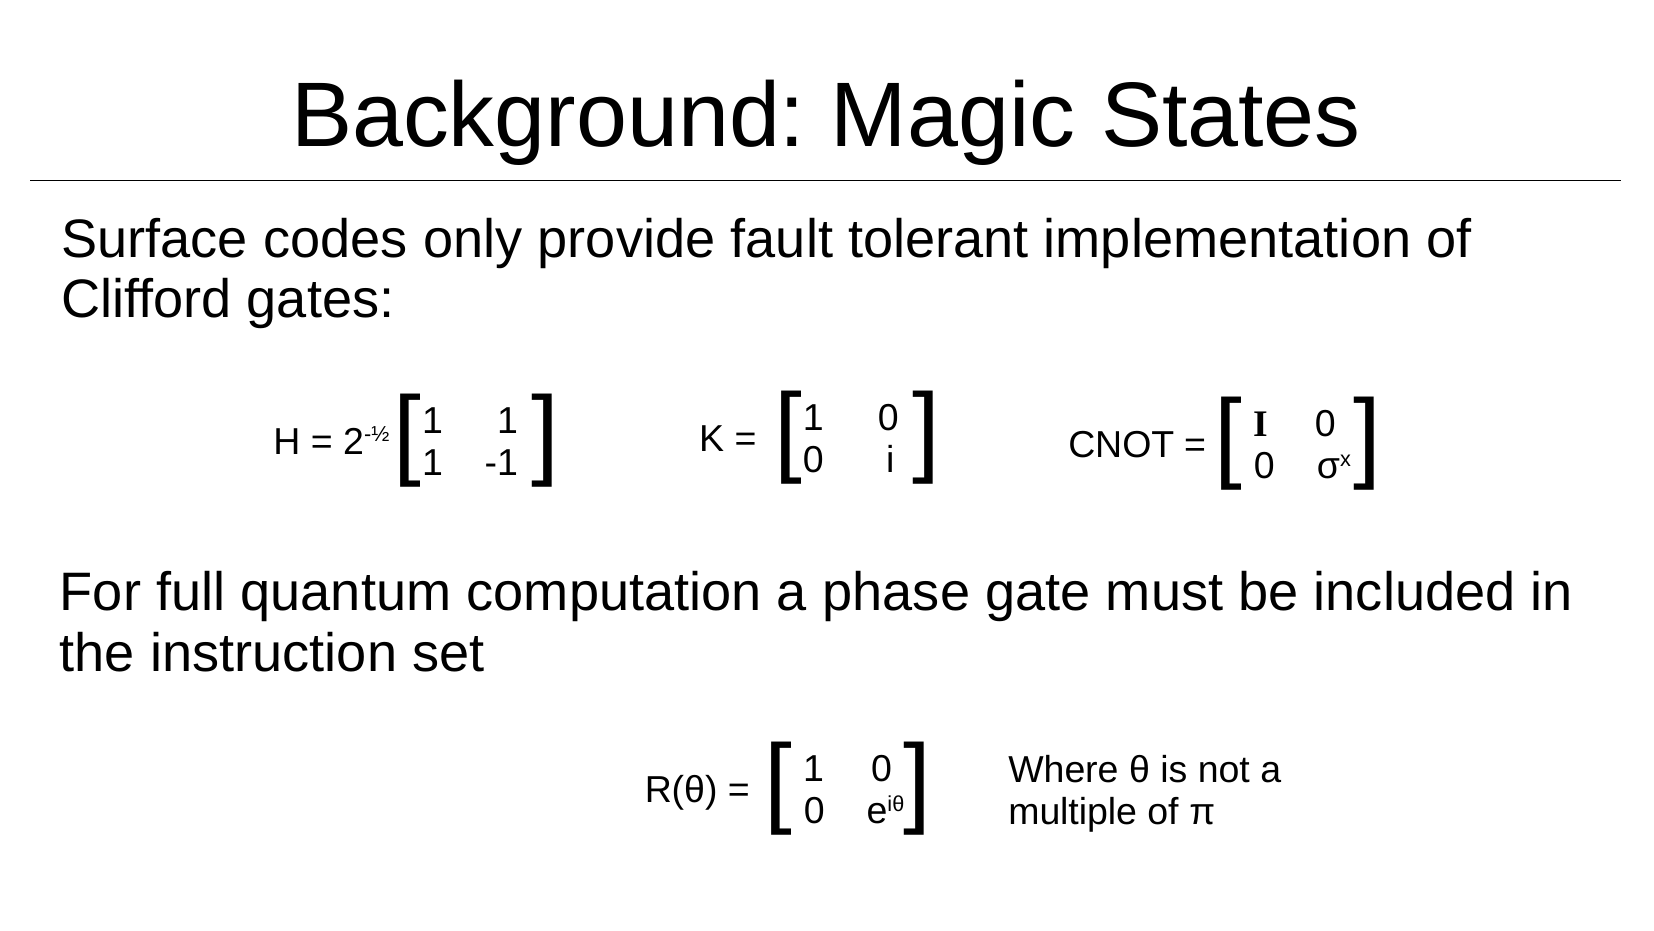

# Background: Magic States
Surface codes only provide fault tolerant implementation of Clifford gates:
[ ]
[ ]
[ ]
1	0
0 i
1	1
1 -1
 I 0
 0 σx
K =
H = 2-½
CNOT =
For full quantum computation a phase gate must be included in the instruction set
[ ]
 1 0
 0 eiθ
Where θ is not a multiple of π
R(θ) =